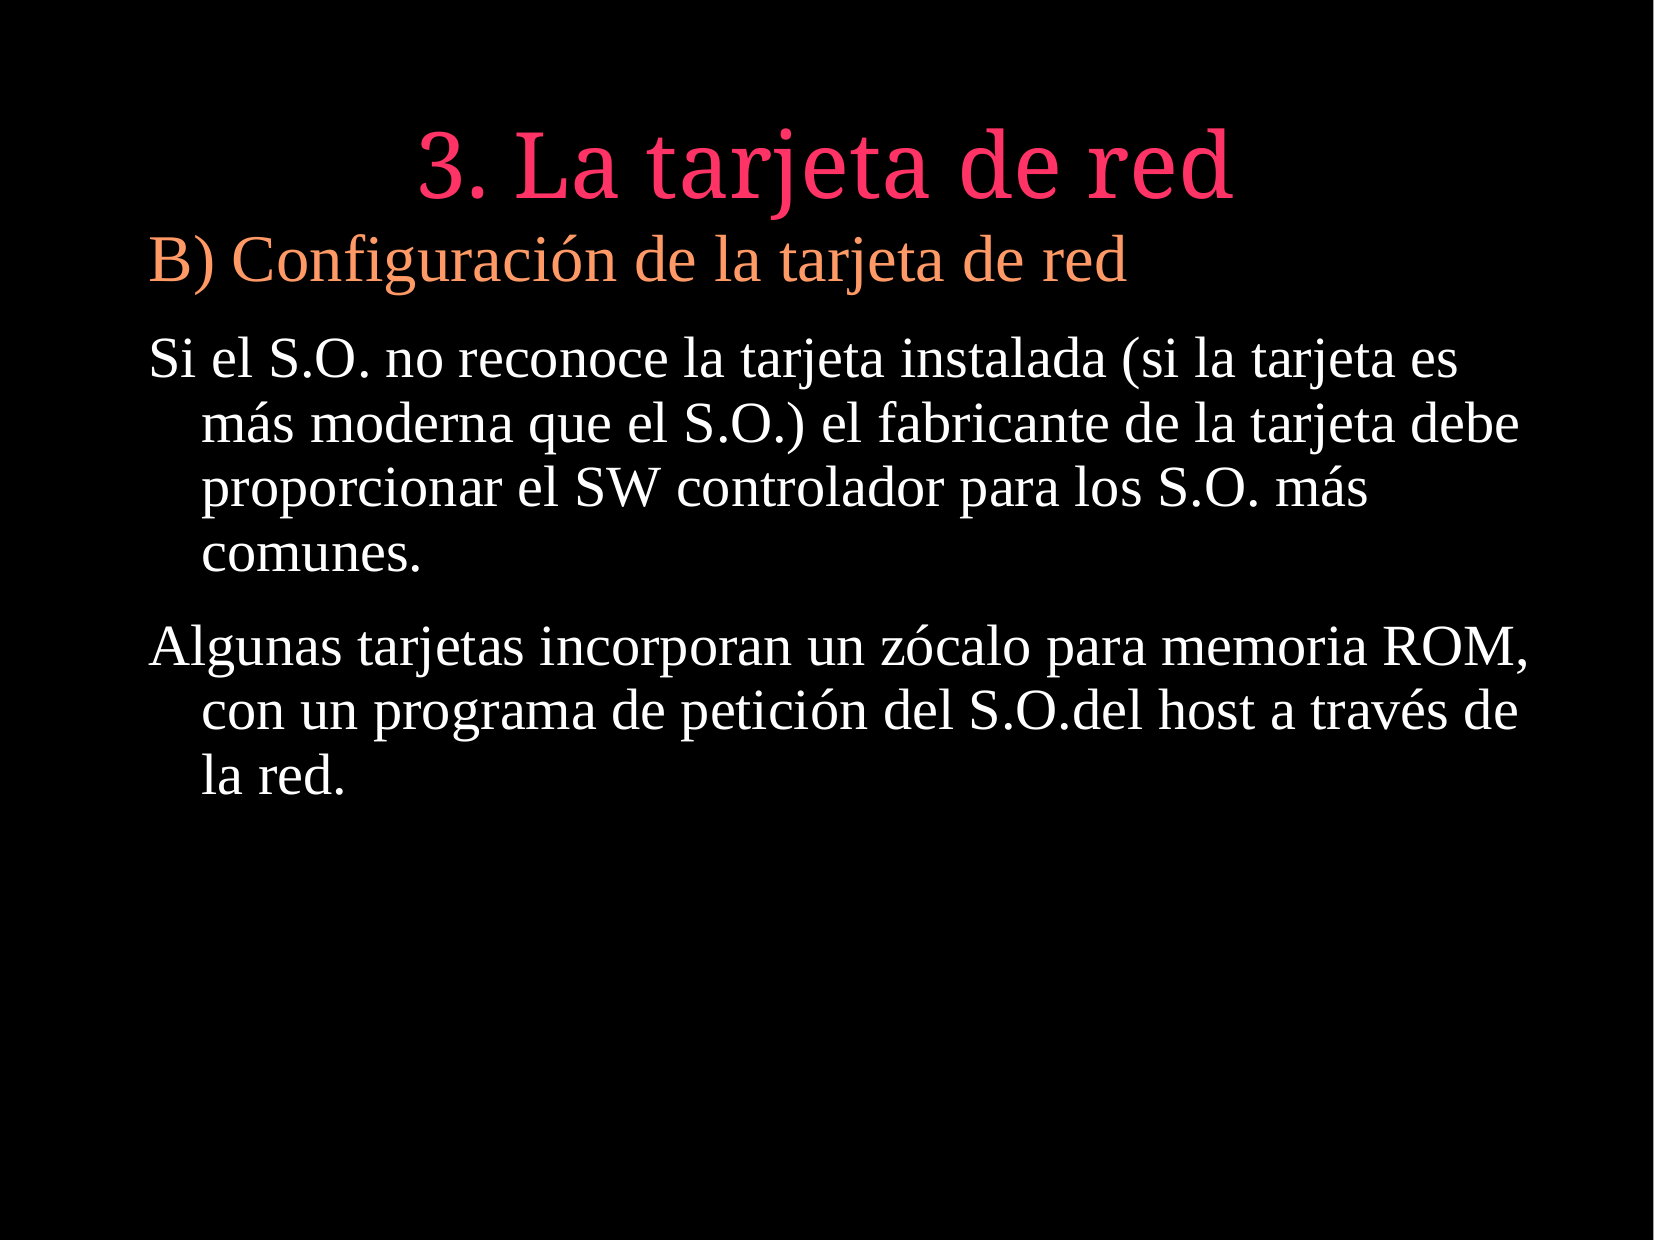

# 3. La tarjeta de red
B) Configuración de la tarjeta de red
Si el S.O. no reconoce la tarjeta instalada (si la tarjeta es más moderna que el S.O.) el fabricante de la tarjeta debe proporcionar el SW controlador para los S.O. más comunes.
Algunas tarjetas incorporan un zócalo para memoria ROM, con un programa de petición del S.O.del host a través de la red.